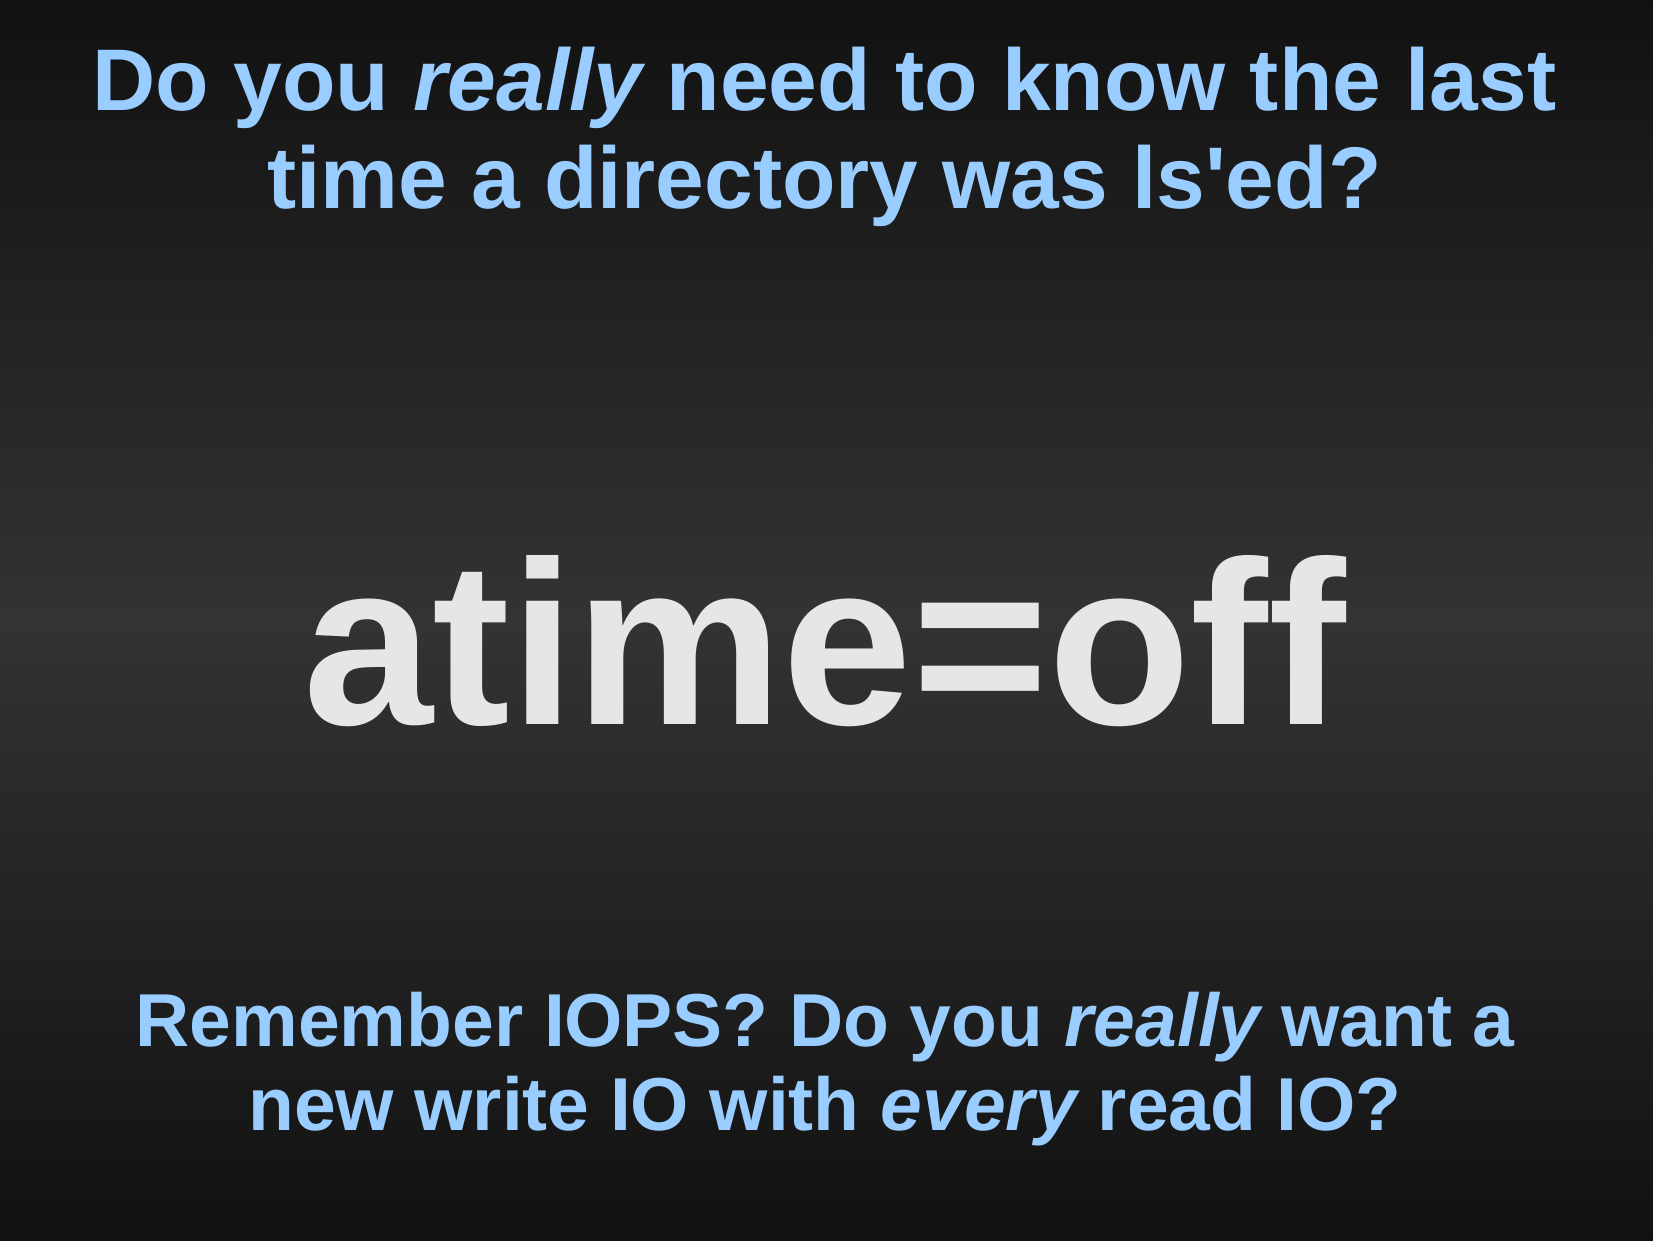

# Do you really need to know the last time a directory was ls'ed?
atime=off
Remember IOPS? Do you really want a
new write IO with every read IO?